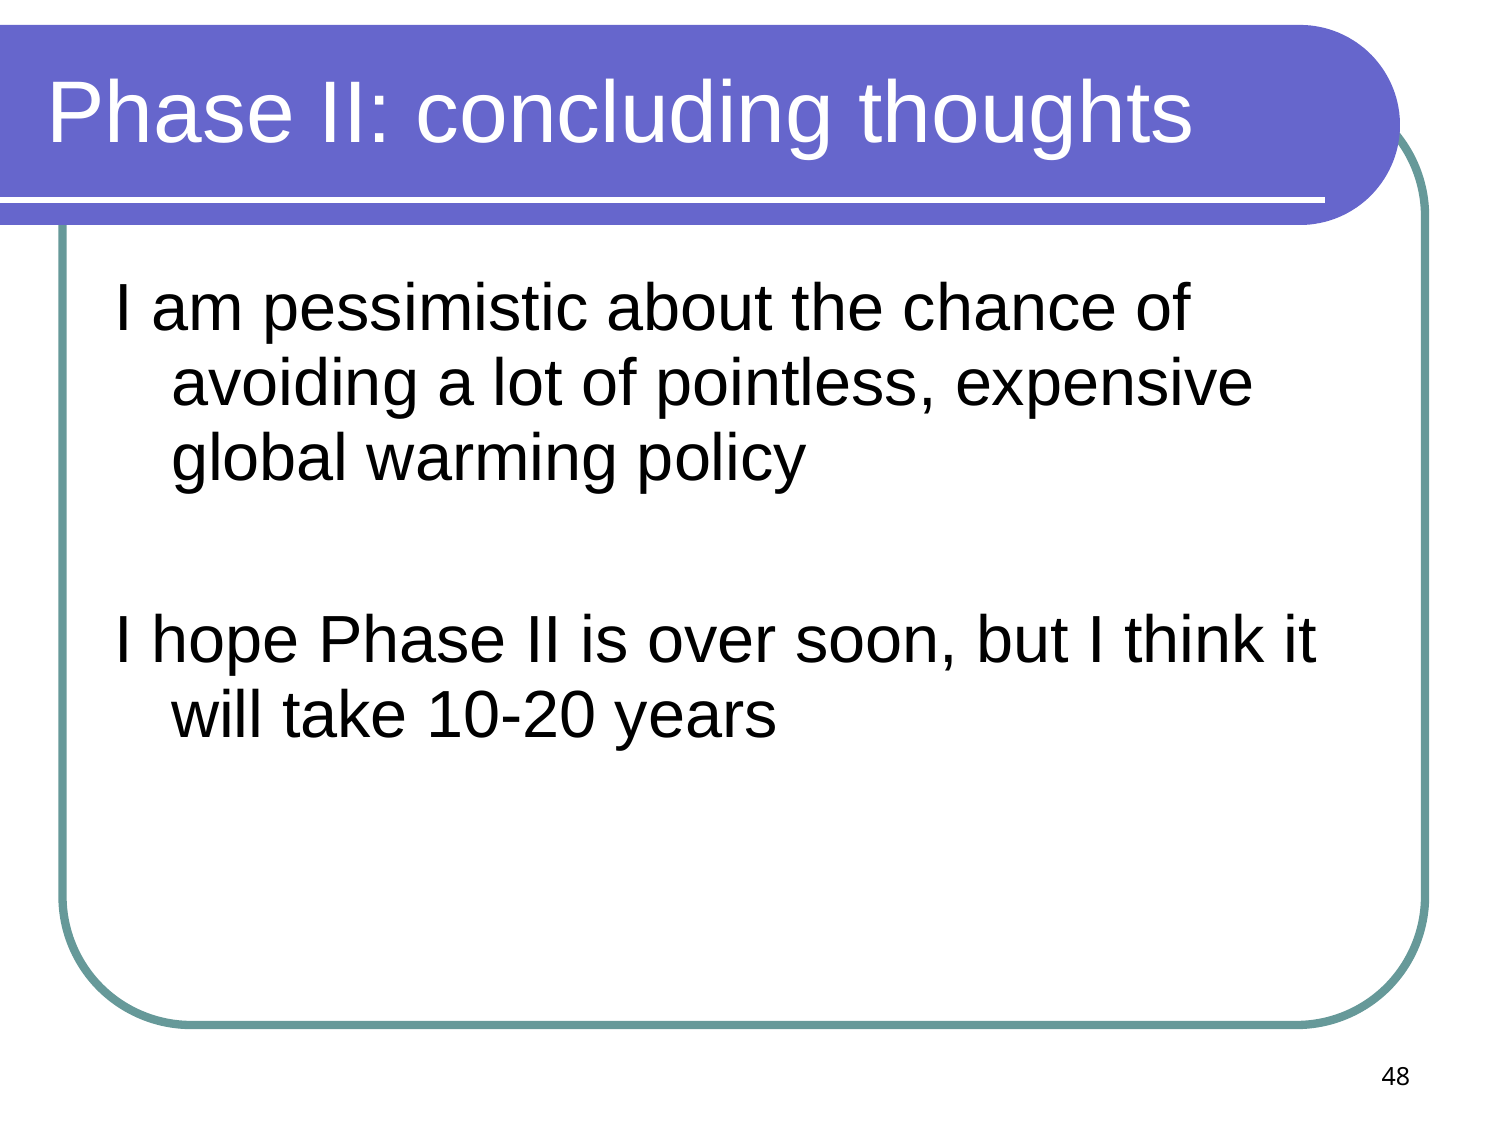

# Phase II: concluding thoughts
I am pessimistic about the chance of avoiding a lot of pointless, expensive global warming policy
I hope Phase II is over soon, but I think it will take 10-20 years
48